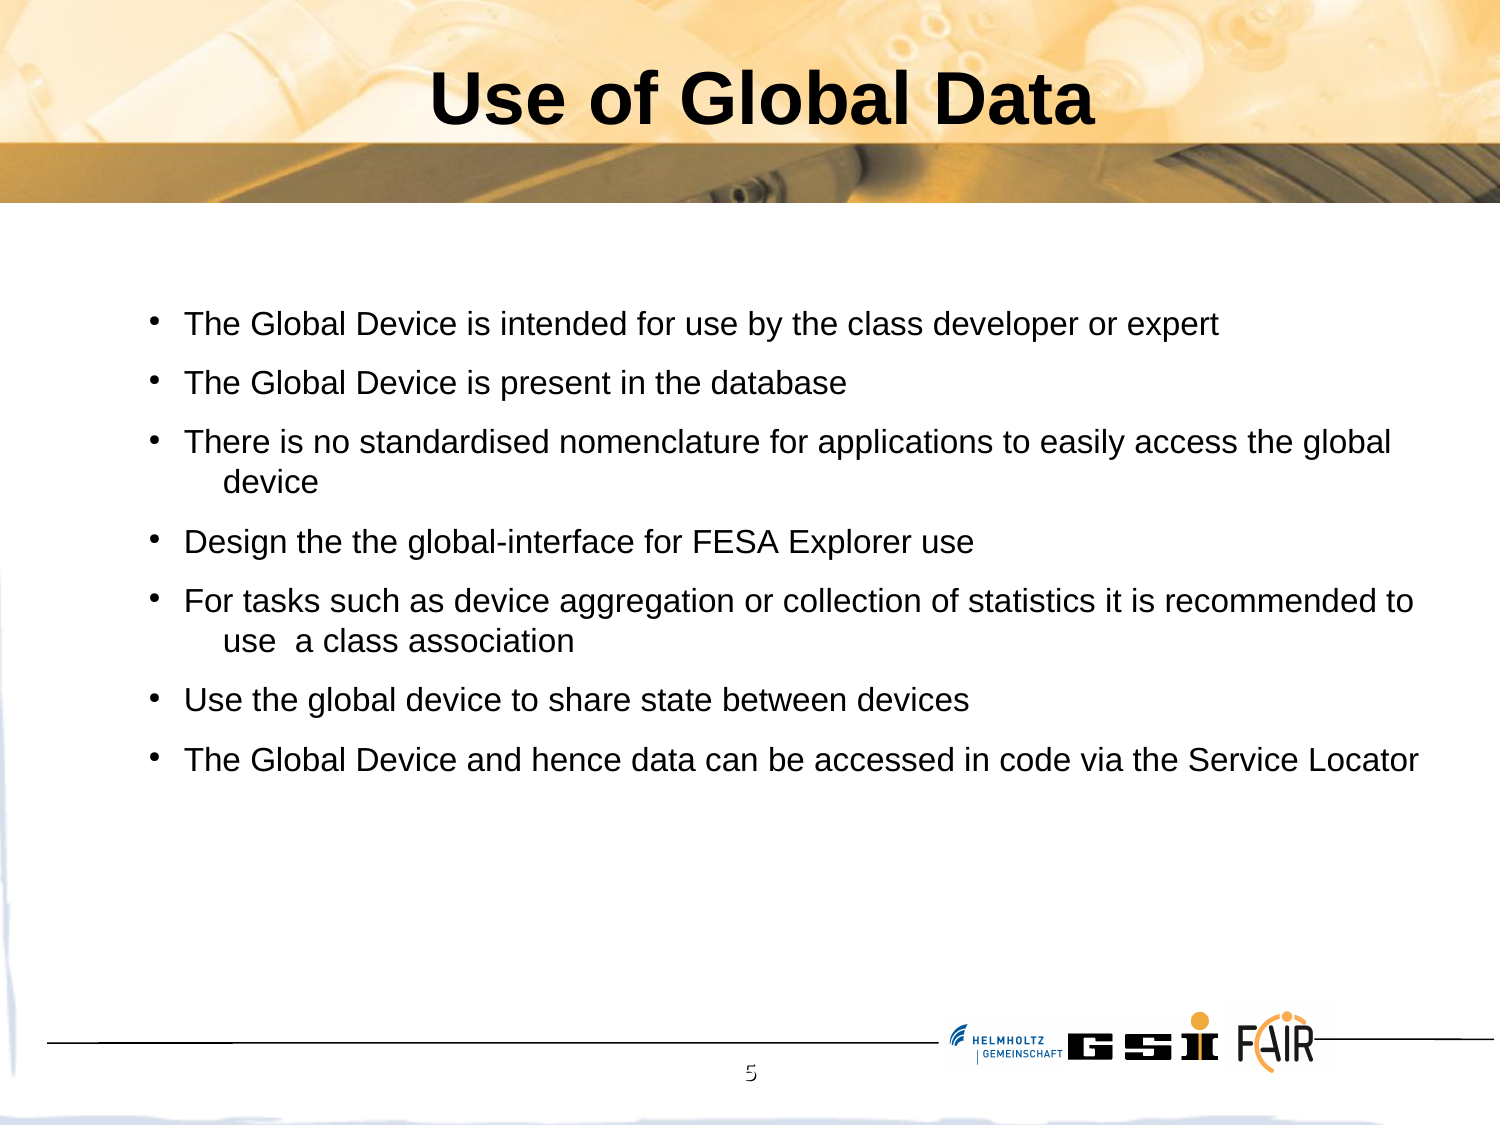

Use of Global Data
# The Global Device is intended for use by the class developer or expert
The Global Device is present in the database
There is no standardised nomenclature for applications to easily access the global device
Design the the global-interface for FESA Explorer use
For tasks such as device aggregation or collection of statistics it is recommended to use a class association
Use the global device to share state between devices
The Global Device and hence data can be accessed in code via the Service Locator